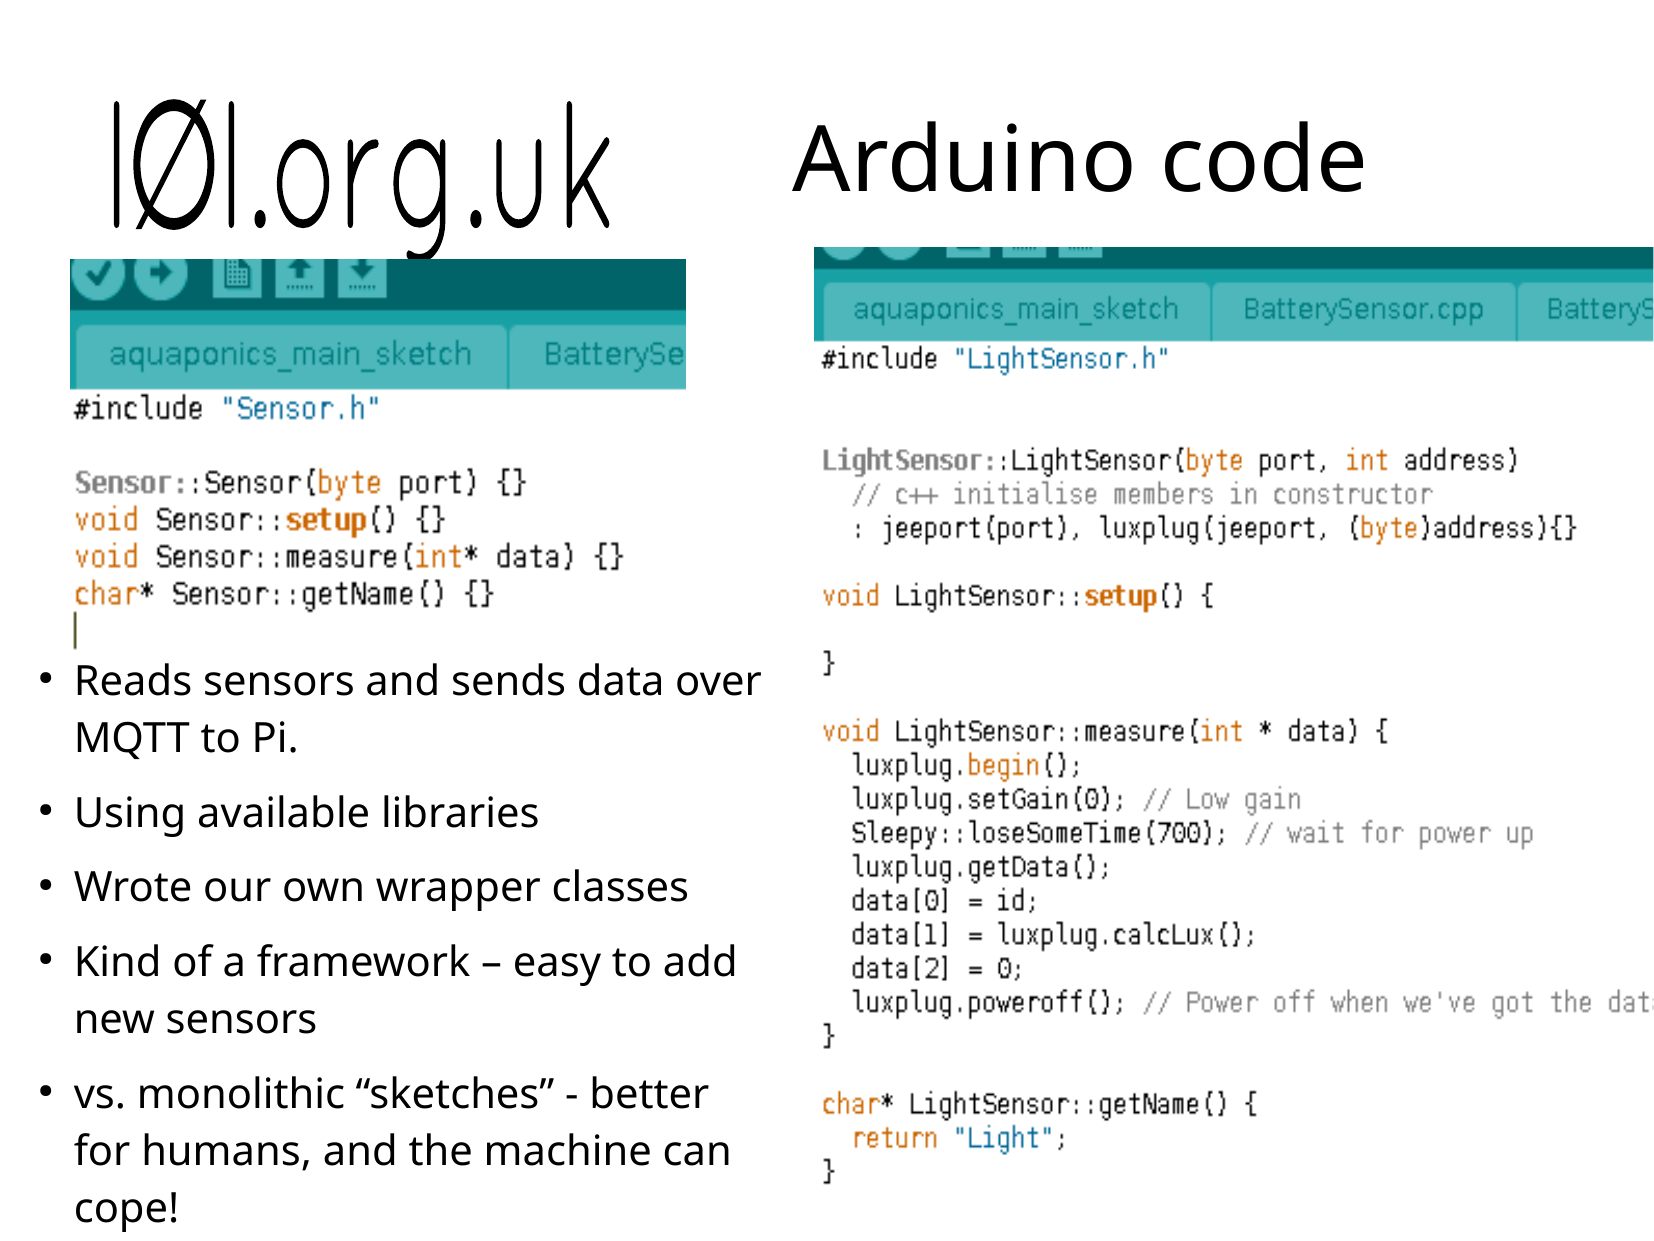

# Arduino code
Reads sensors and sends data over MQTT to Pi.
Using available libraries
Wrote our own wrapper classes
Kind of a framework – easy to add new sensors
vs. monolithic “sketches” - better for humans, and the machine can cope!